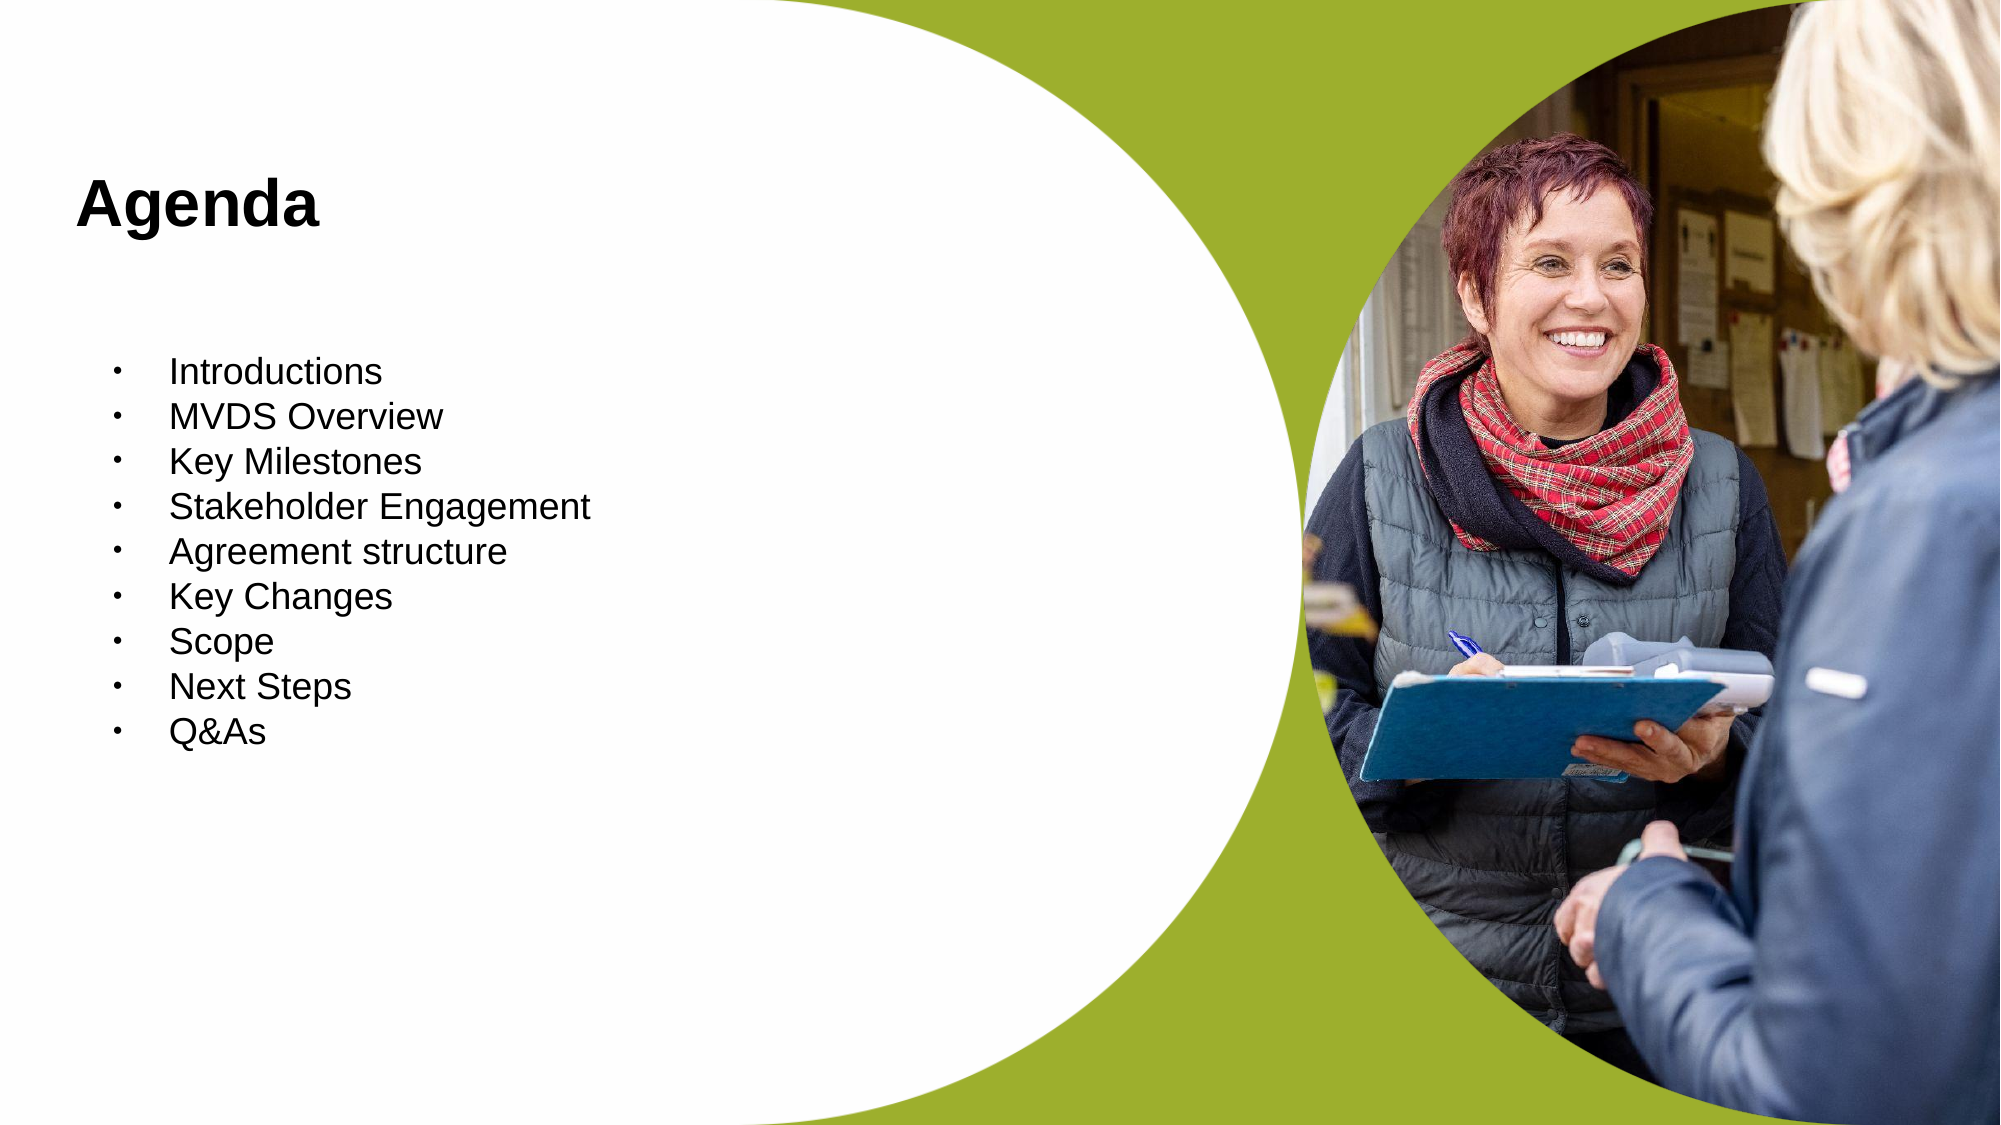

Agenda
# Introductions
MVDS Overview
Key Milestones
Stakeholder Engagement
Agreement structure
Key Changes
Scope
Next Steps
Q&As